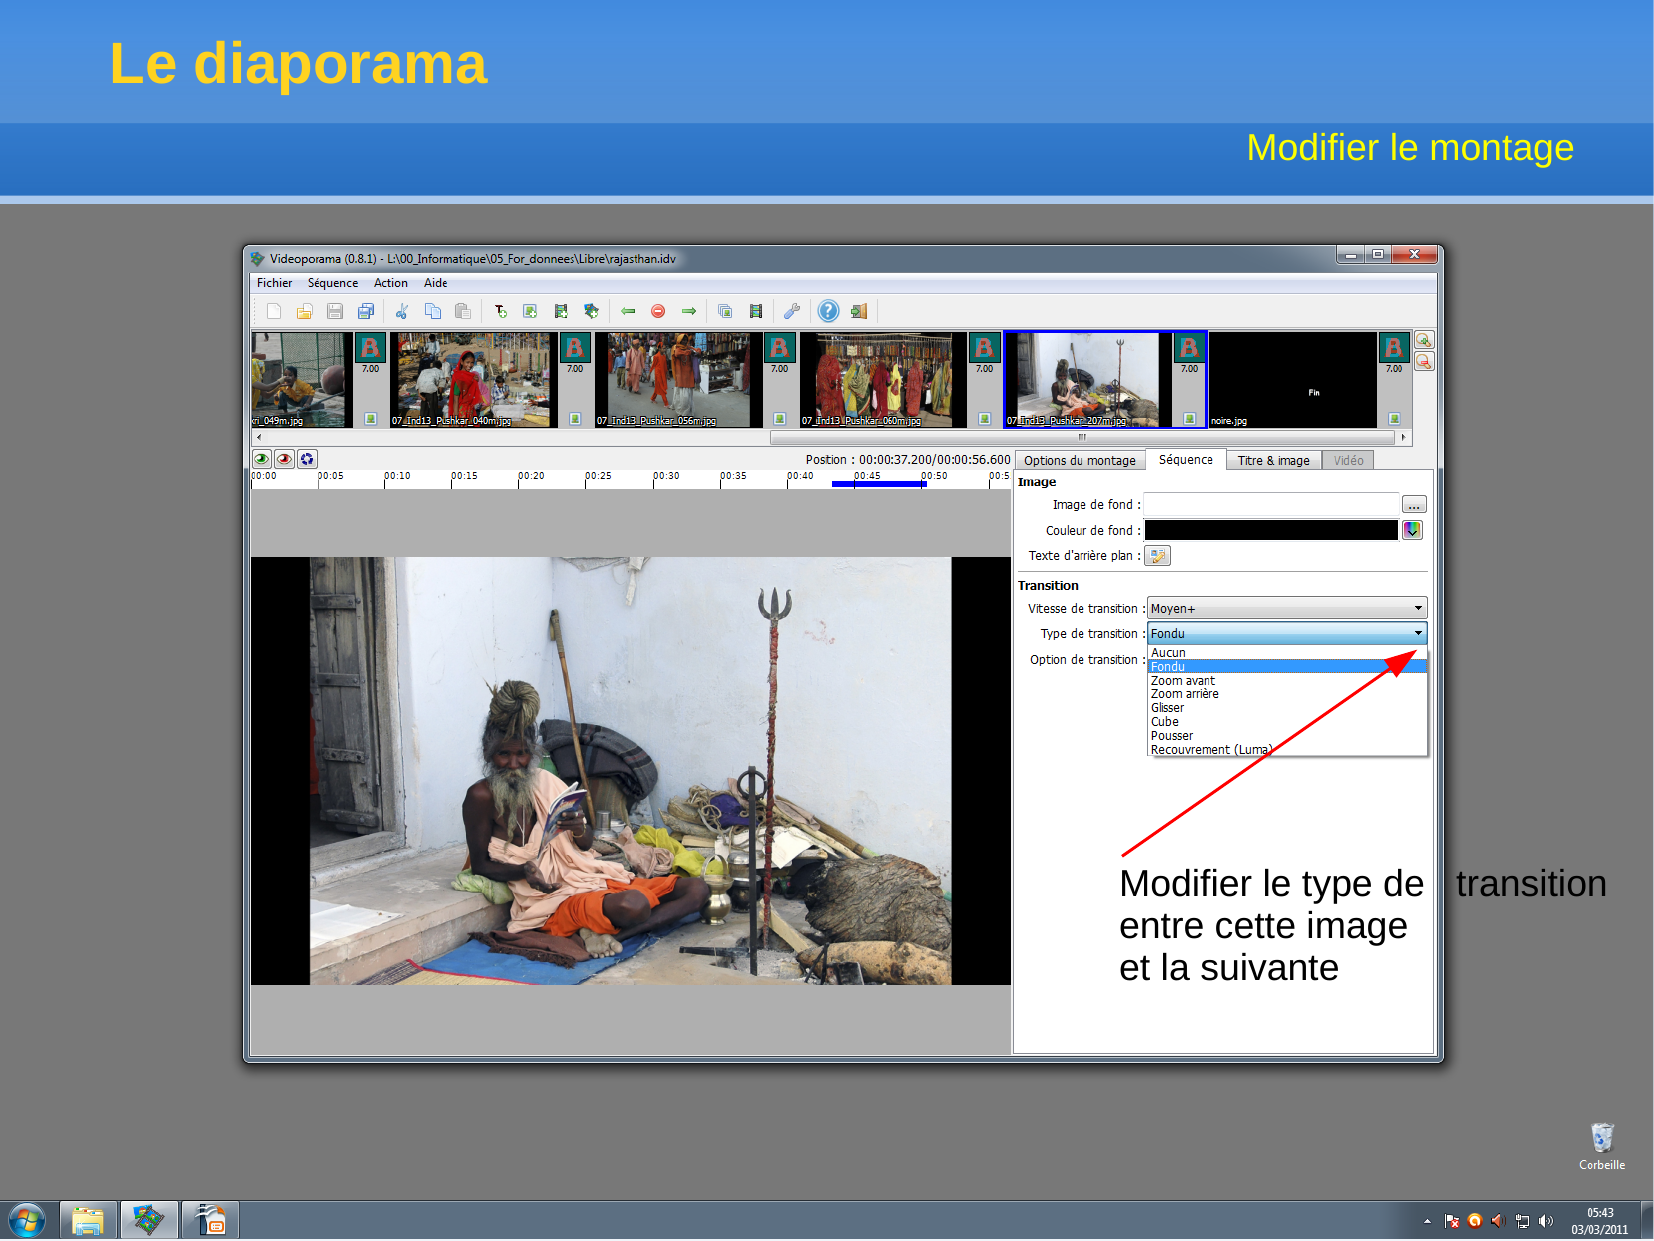

Le diaporama
 Modifier le montage
#
Modifier le type de transition
entre cette image
et la suivante